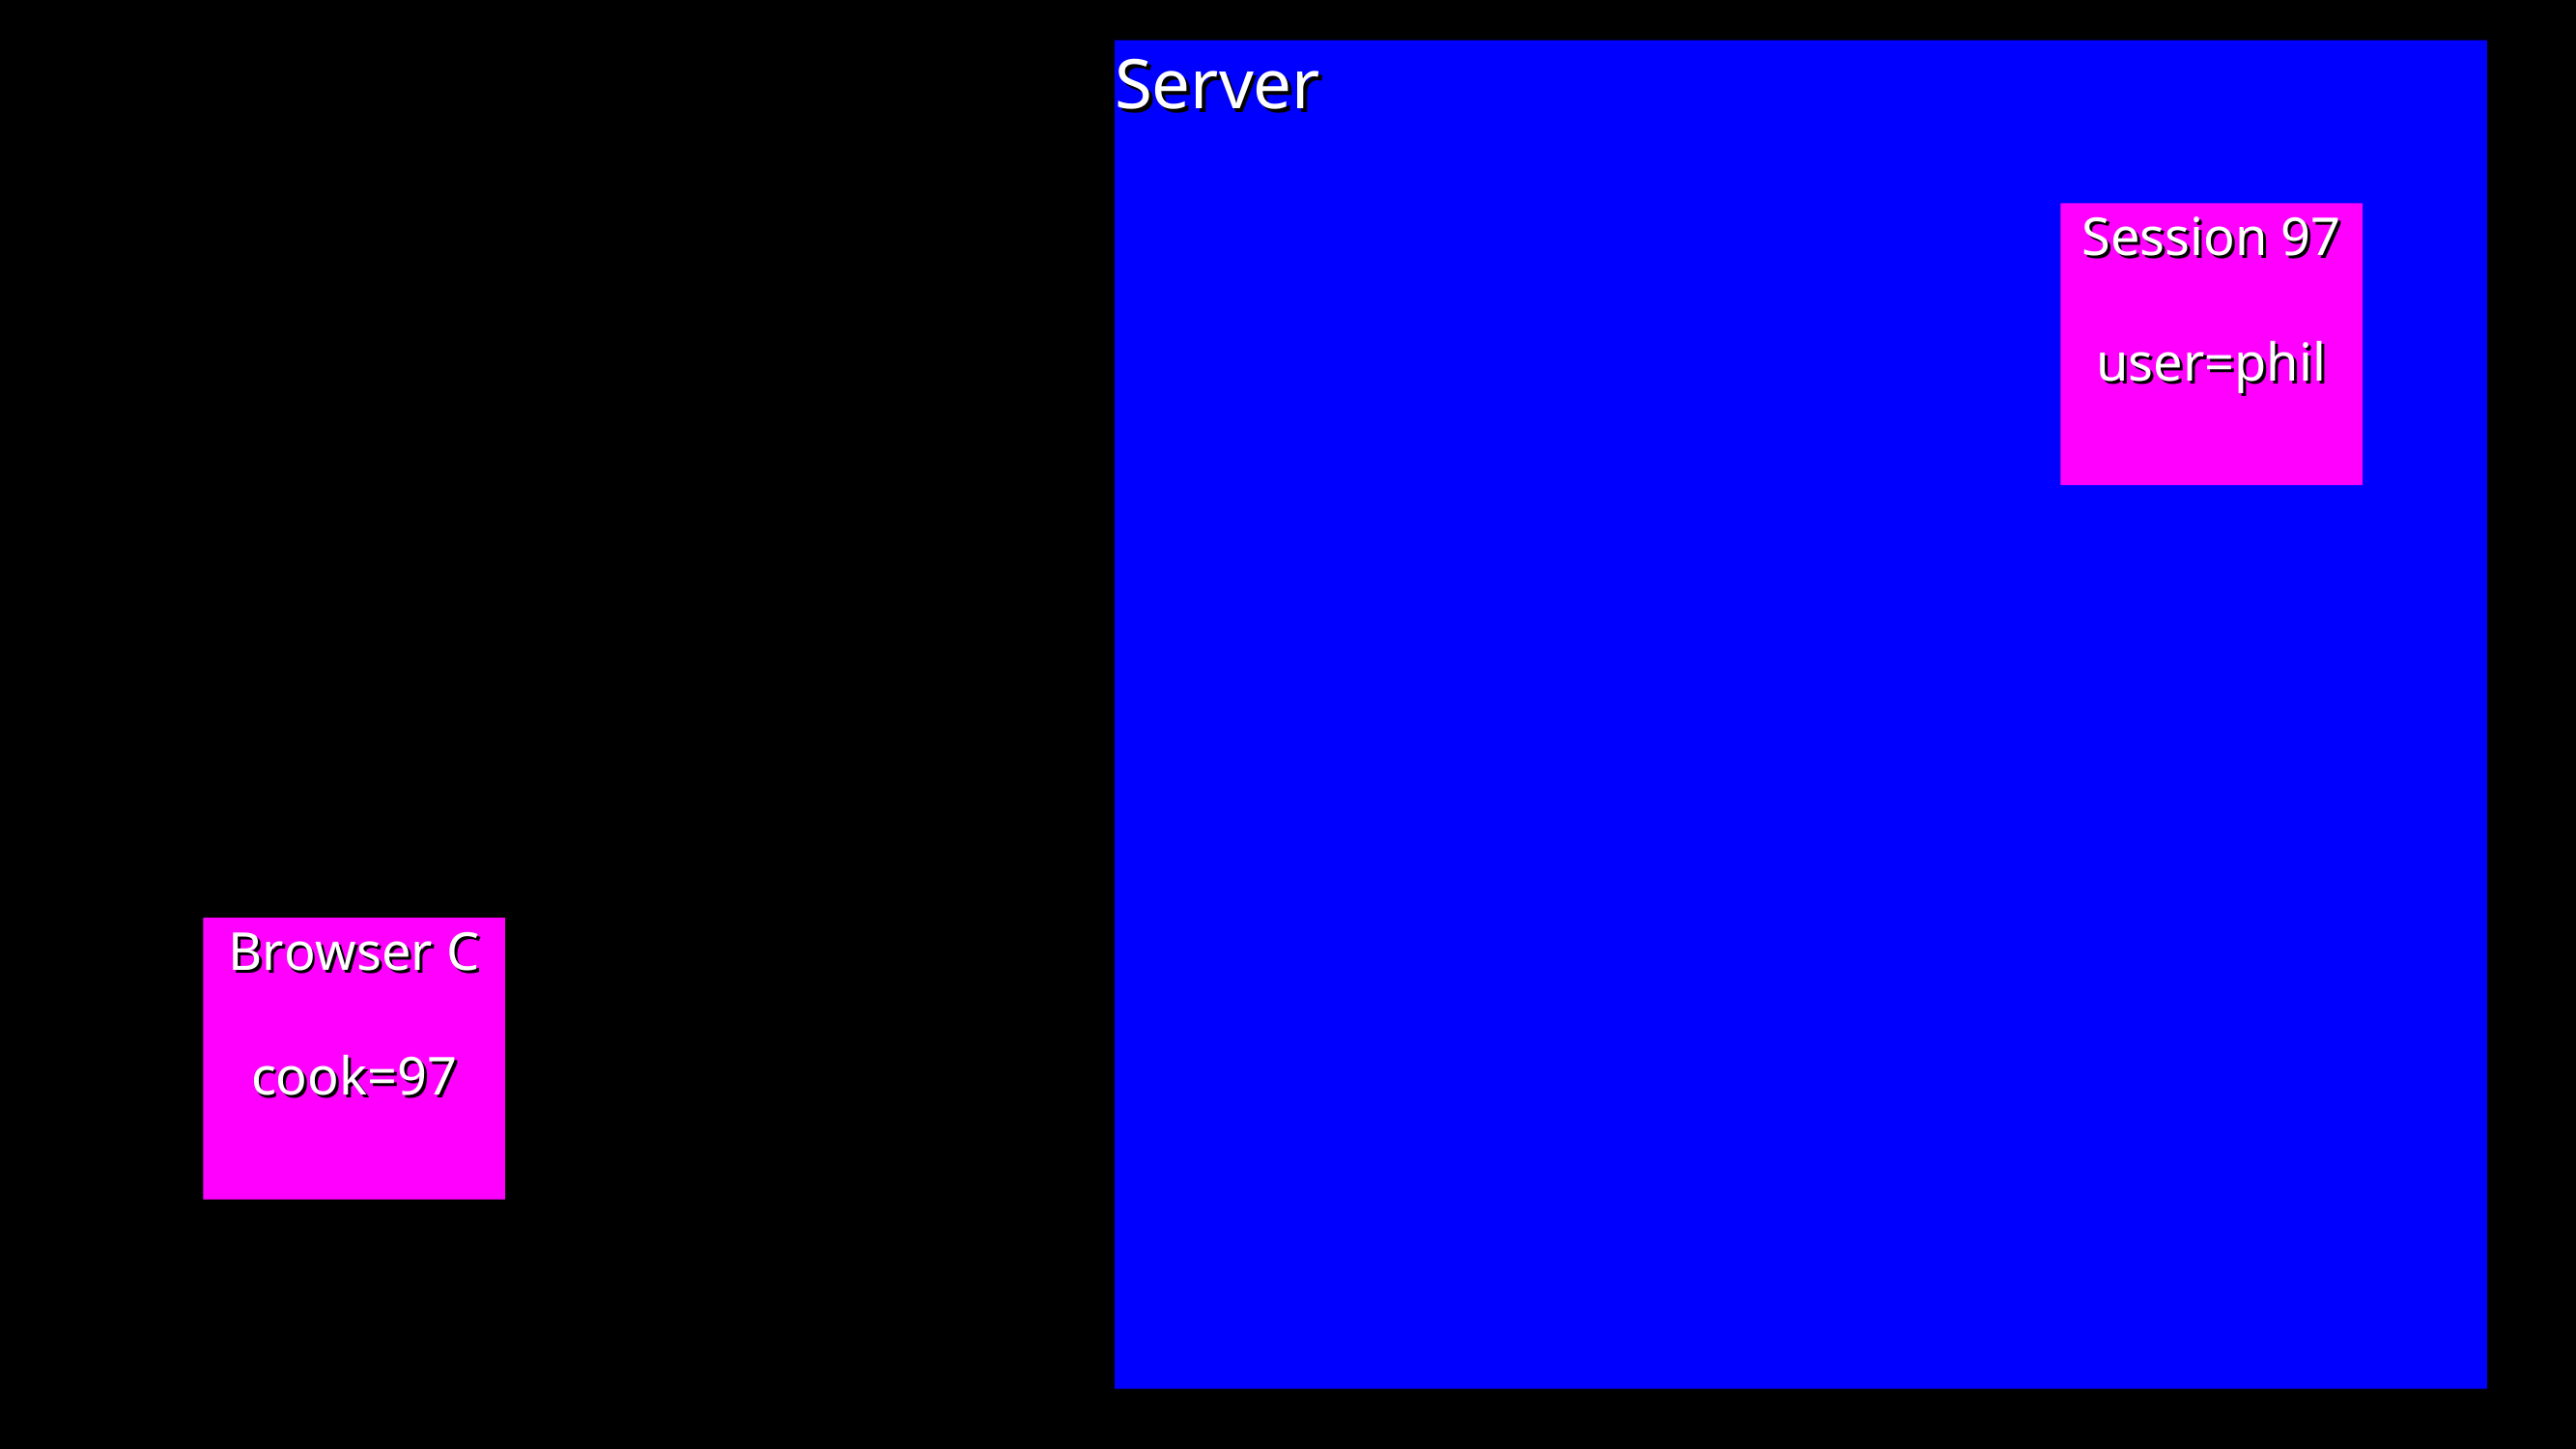

Server
Session 97
user=phil
Browser C
cook=97